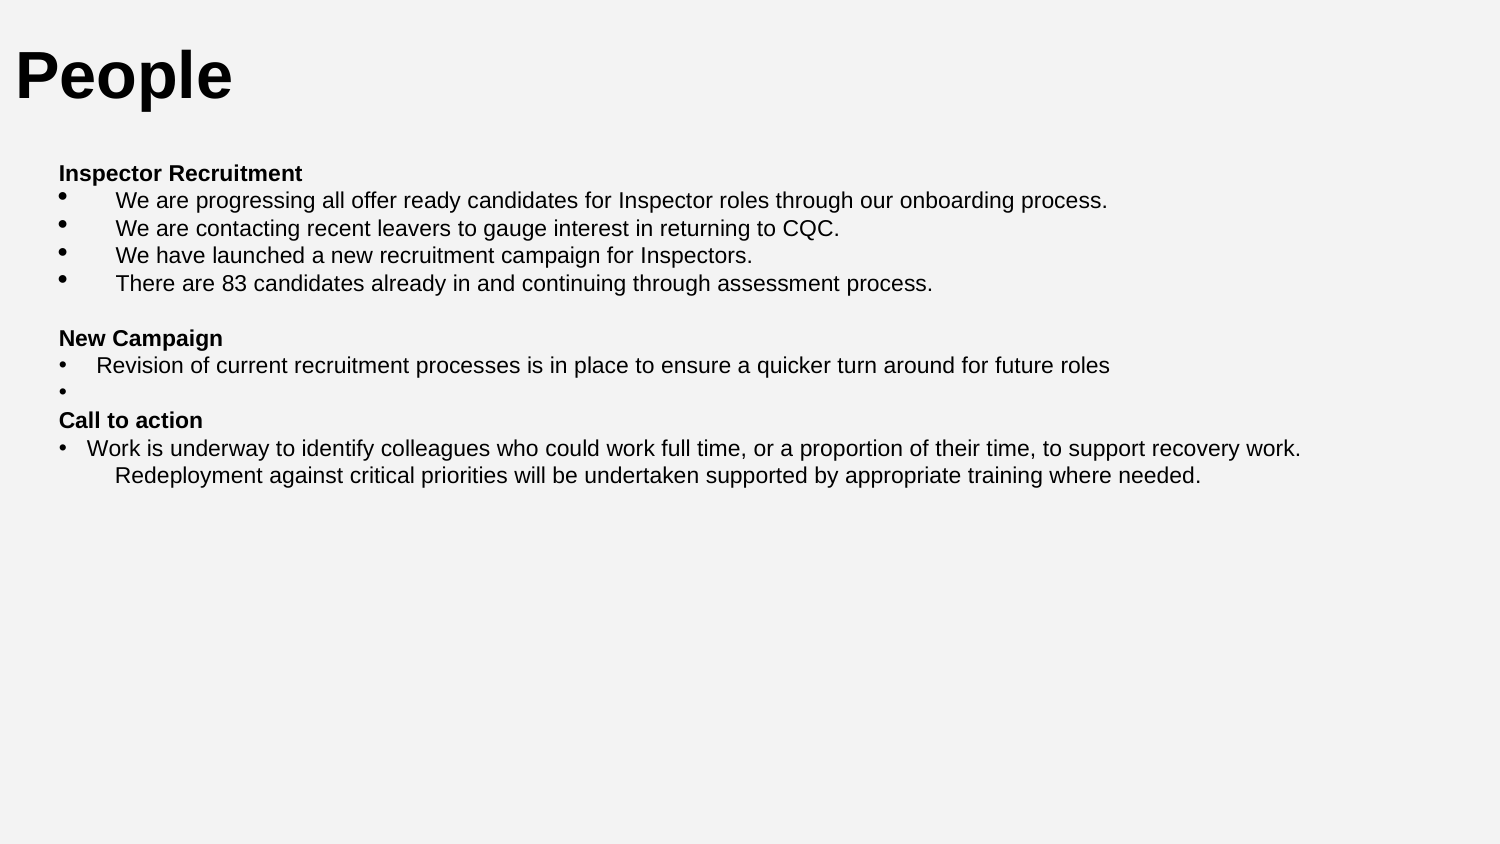

# People
Inspector Recruitment
We are progressing all offer ready candidates for Inspector roles through our onboarding process.
We are contacting recent leavers to gauge interest in returning to CQC.
We have launched a new recruitment campaign for Inspectors.
There are 83 candidates already in and continuing through assessment process.
New Campaign
Revision of current recruitment processes is in place to ensure a quicker turn around for future roles
Call to action
Work is underway to identify colleagues who could work full time, or a proportion of their time, to support recovery work. Redeployment against critical priorities will be undertaken supported by appropriate training where needed.